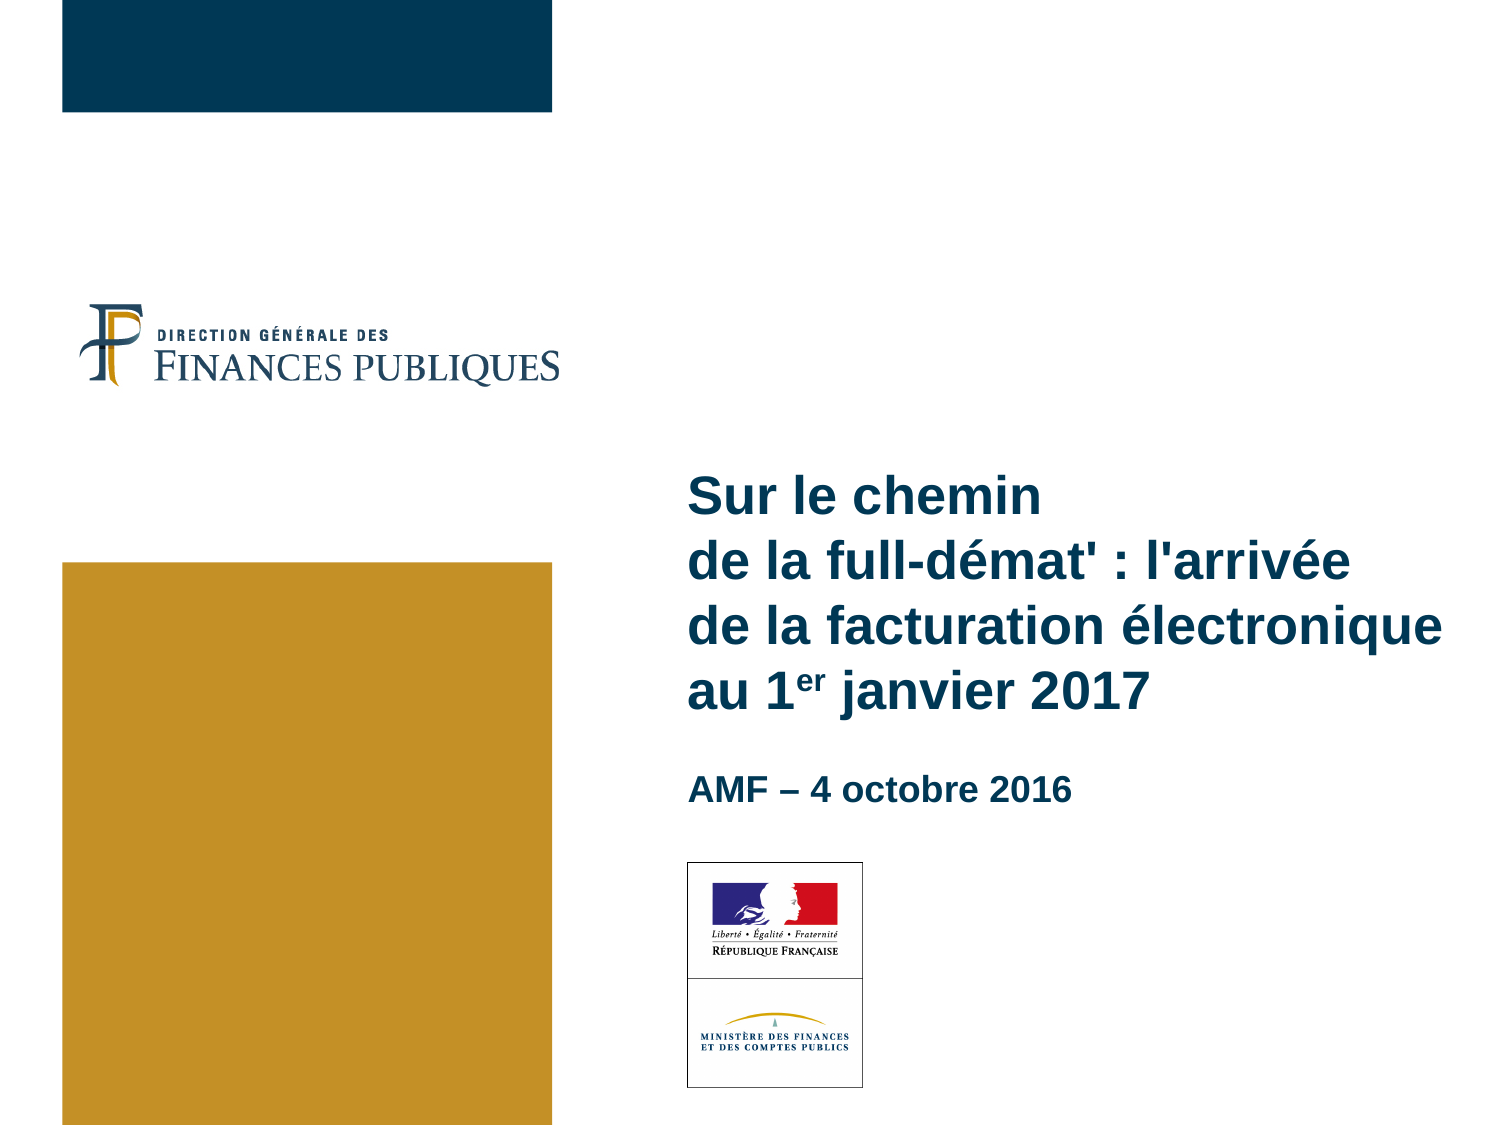

# Sur le chemin de la full-démat' : l'arrivée de la facturation électronique au 1er janvier 2017 AMF – 4 octobre 2016